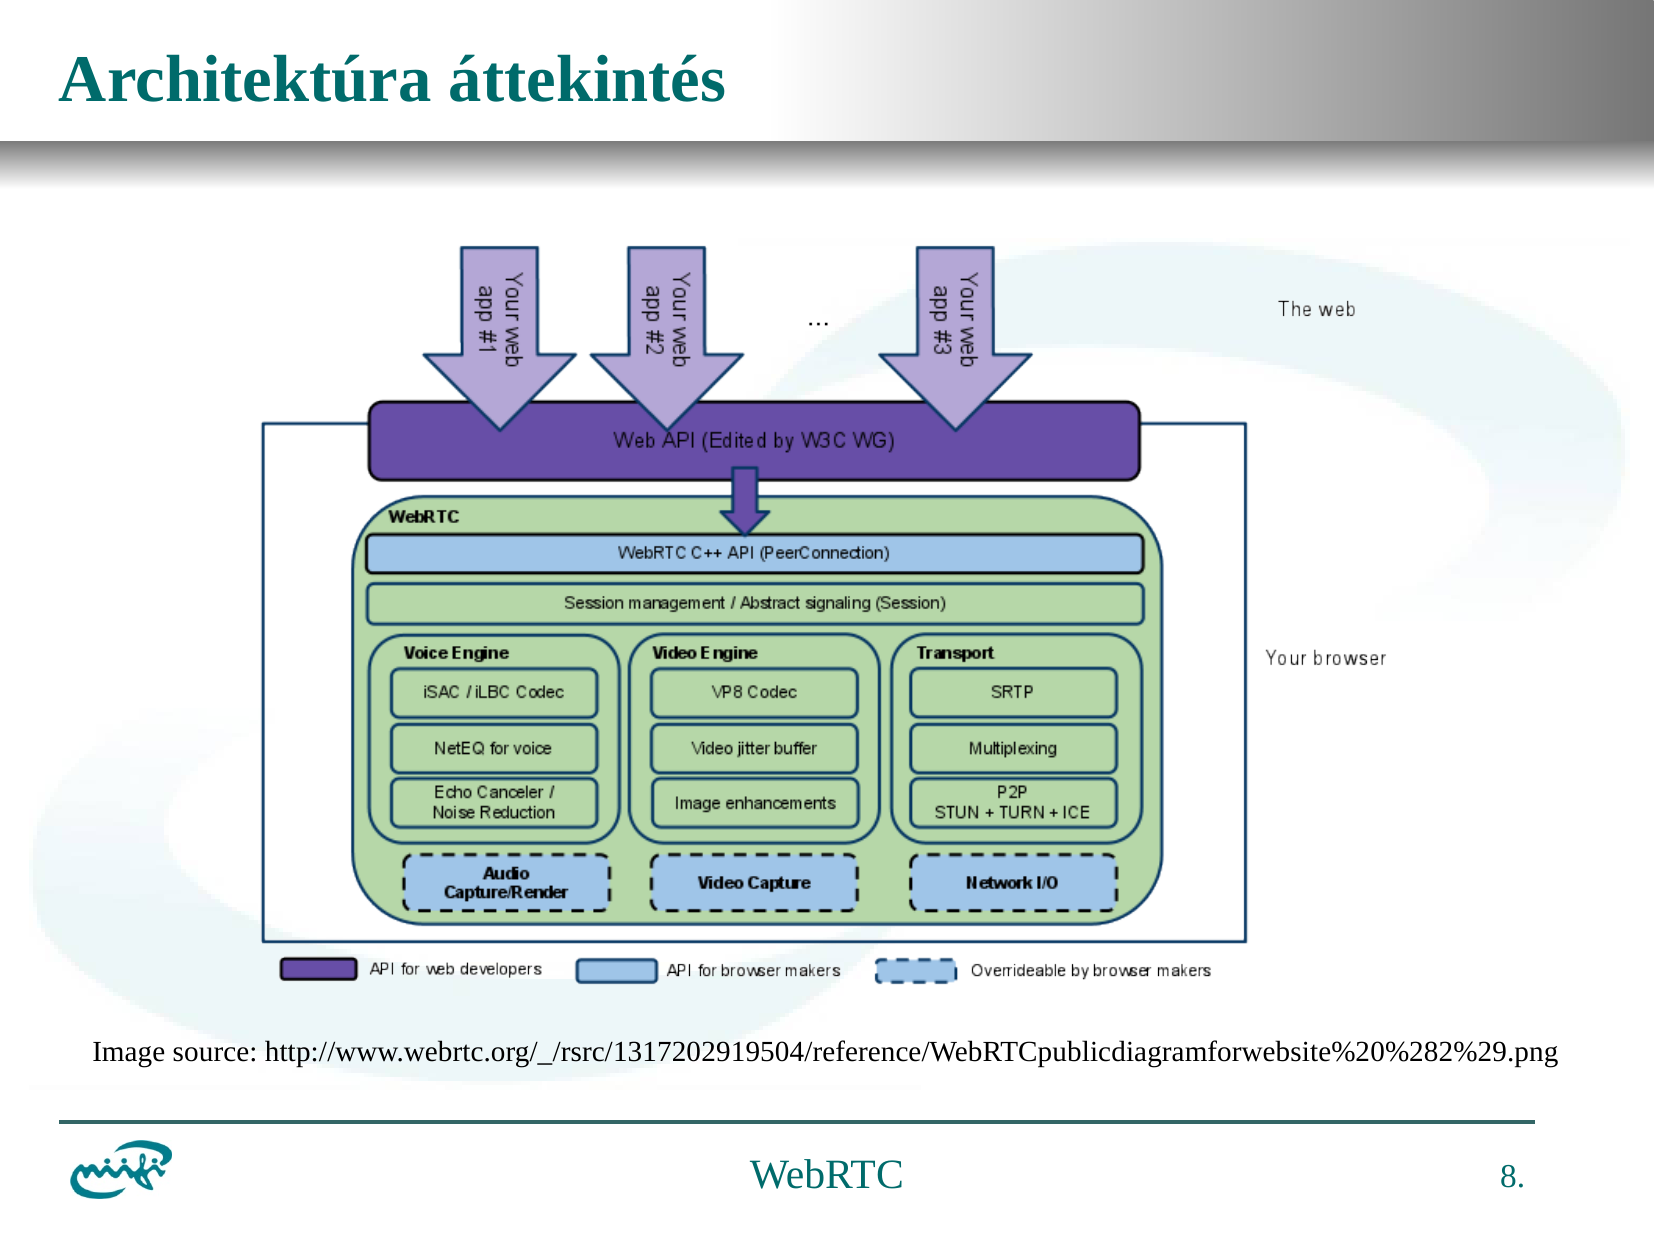

# Architektúra áttekintés
Image source: http://www.webrtc.org/_/rsrc/1317202919504/reference/WebRTCpublicdiagramforwebsite%20%282%29.png
WebRTC
8